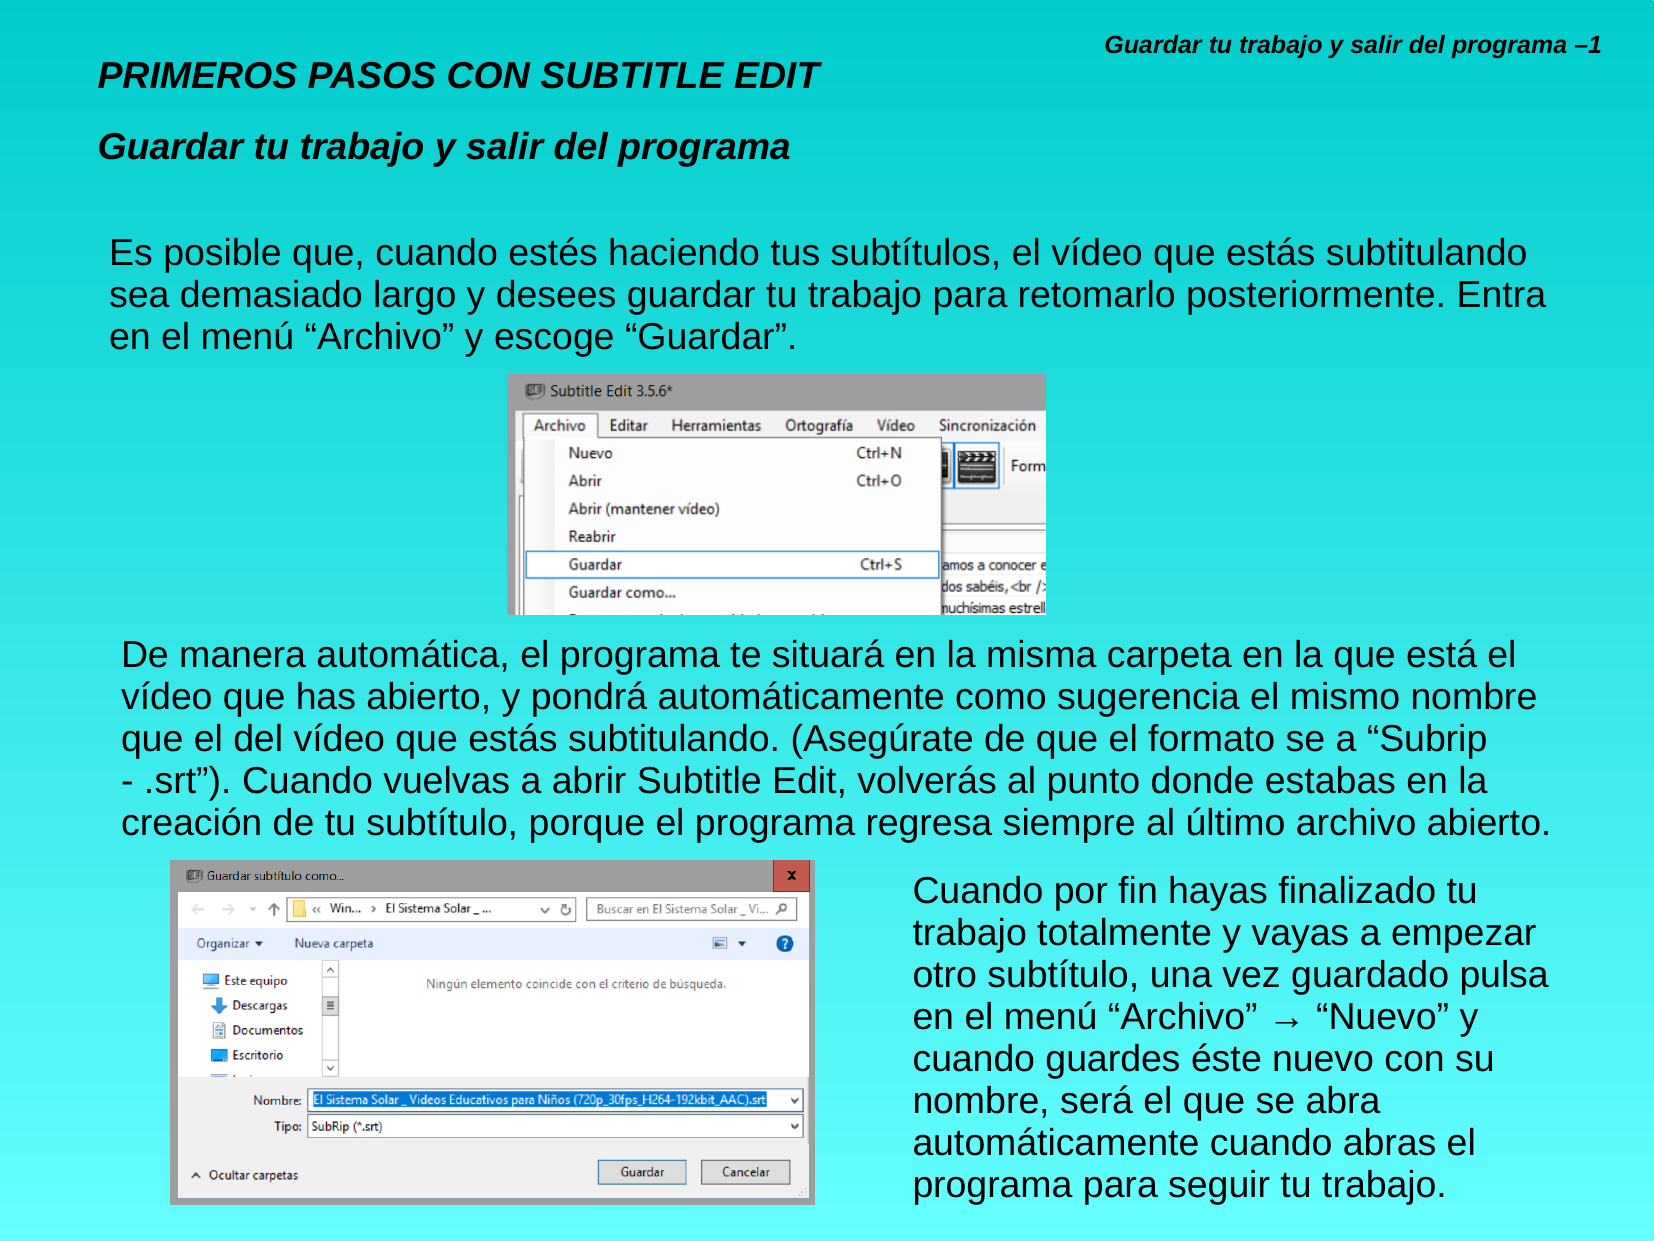

Guardar tu trabajo y salir del programa –1
PRIMEROS PASOS CON SUBTITLE EDIT
Guardar tu trabajo y salir del programa
Es posible que, cuando estés haciendo tus subtítulos, el vídeo que estás subtitulando sea demasiado largo y desees guardar tu trabajo para retomarlo posteriormente. Entra en el menú “Archivo” y escoge “Guardar”.
De manera automática, el programa te situará en la misma carpeta en la que está el vídeo que has abierto, y pondrá automáticamente como sugerencia el mismo nombre que el del vídeo que estás subtitulando. (Asegúrate de que el formato se a “Subrip - .srt”). Cuando vuelvas a abrir Subtitle Edit, volverás al punto donde estabas en la creación de tu subtítulo, porque el programa regresa siempre al último archivo abierto.
Cuando por fin hayas finalizado tu trabajo totalmente y vayas a empezar otro subtítulo, una vez guardado pulsa en el menú “Archivo” → “Nuevo” y cuando guardes éste nuevo con su nombre, será el que se abra automáticamente cuando abras el programa para seguir tu trabajo.